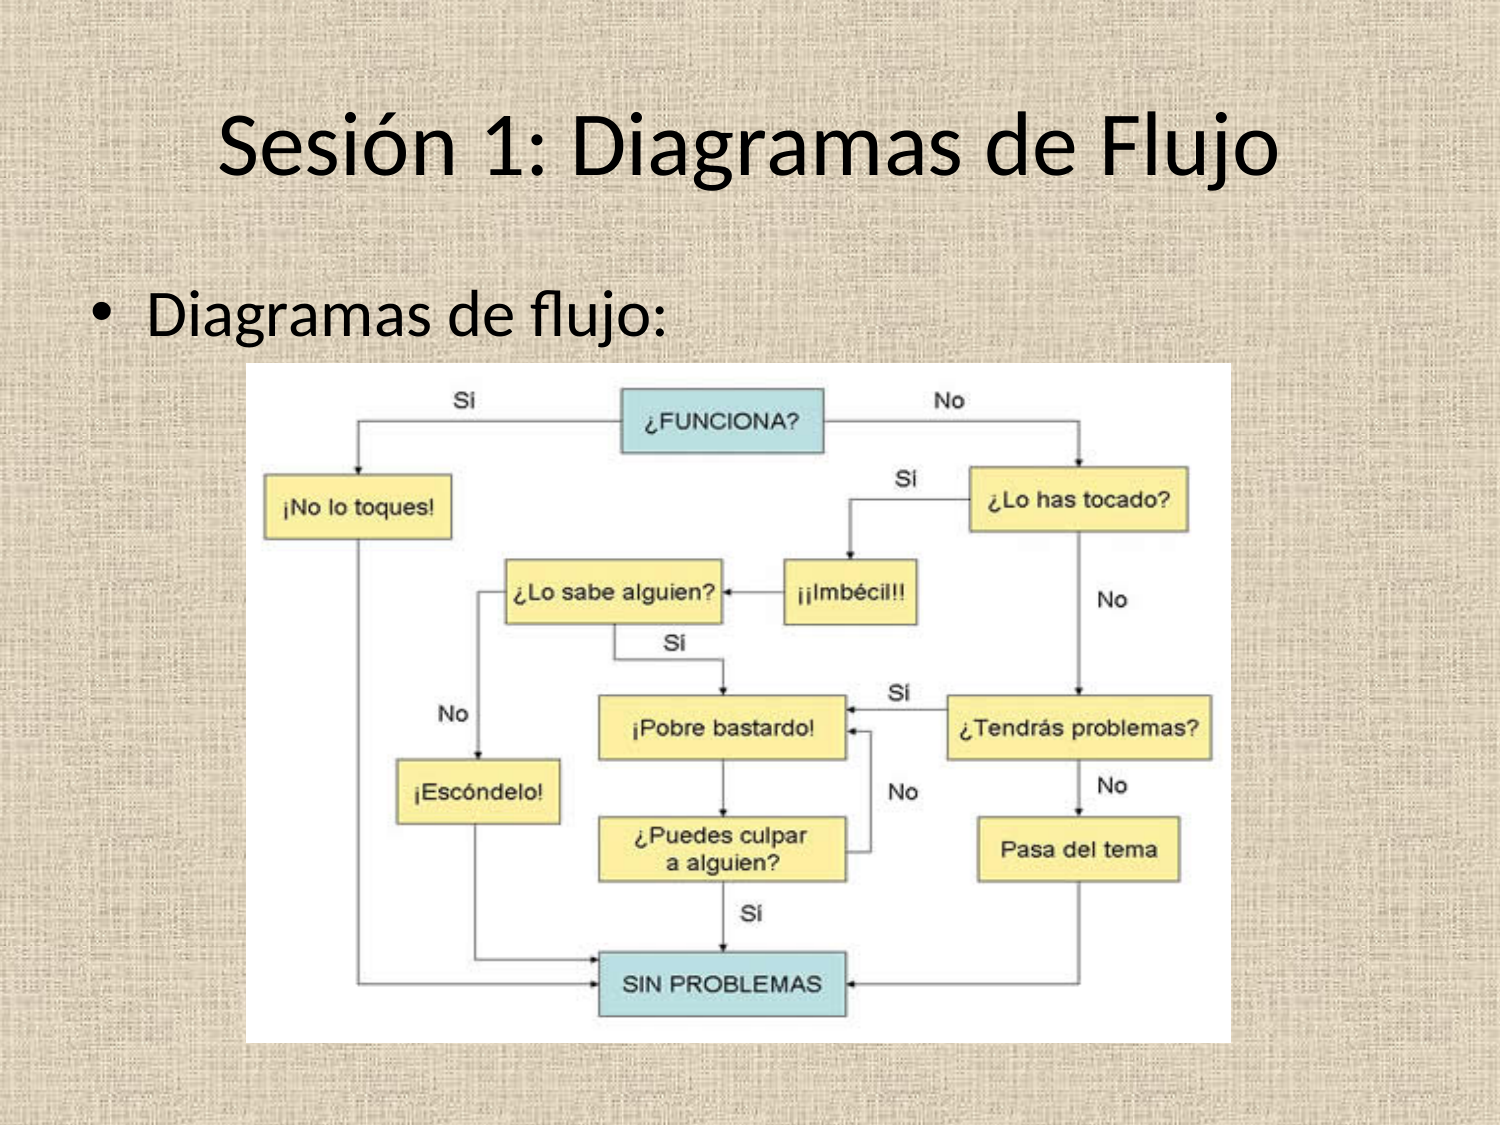

# Sesión 1: Diagramas de Flujo
Diagramas de flujo: